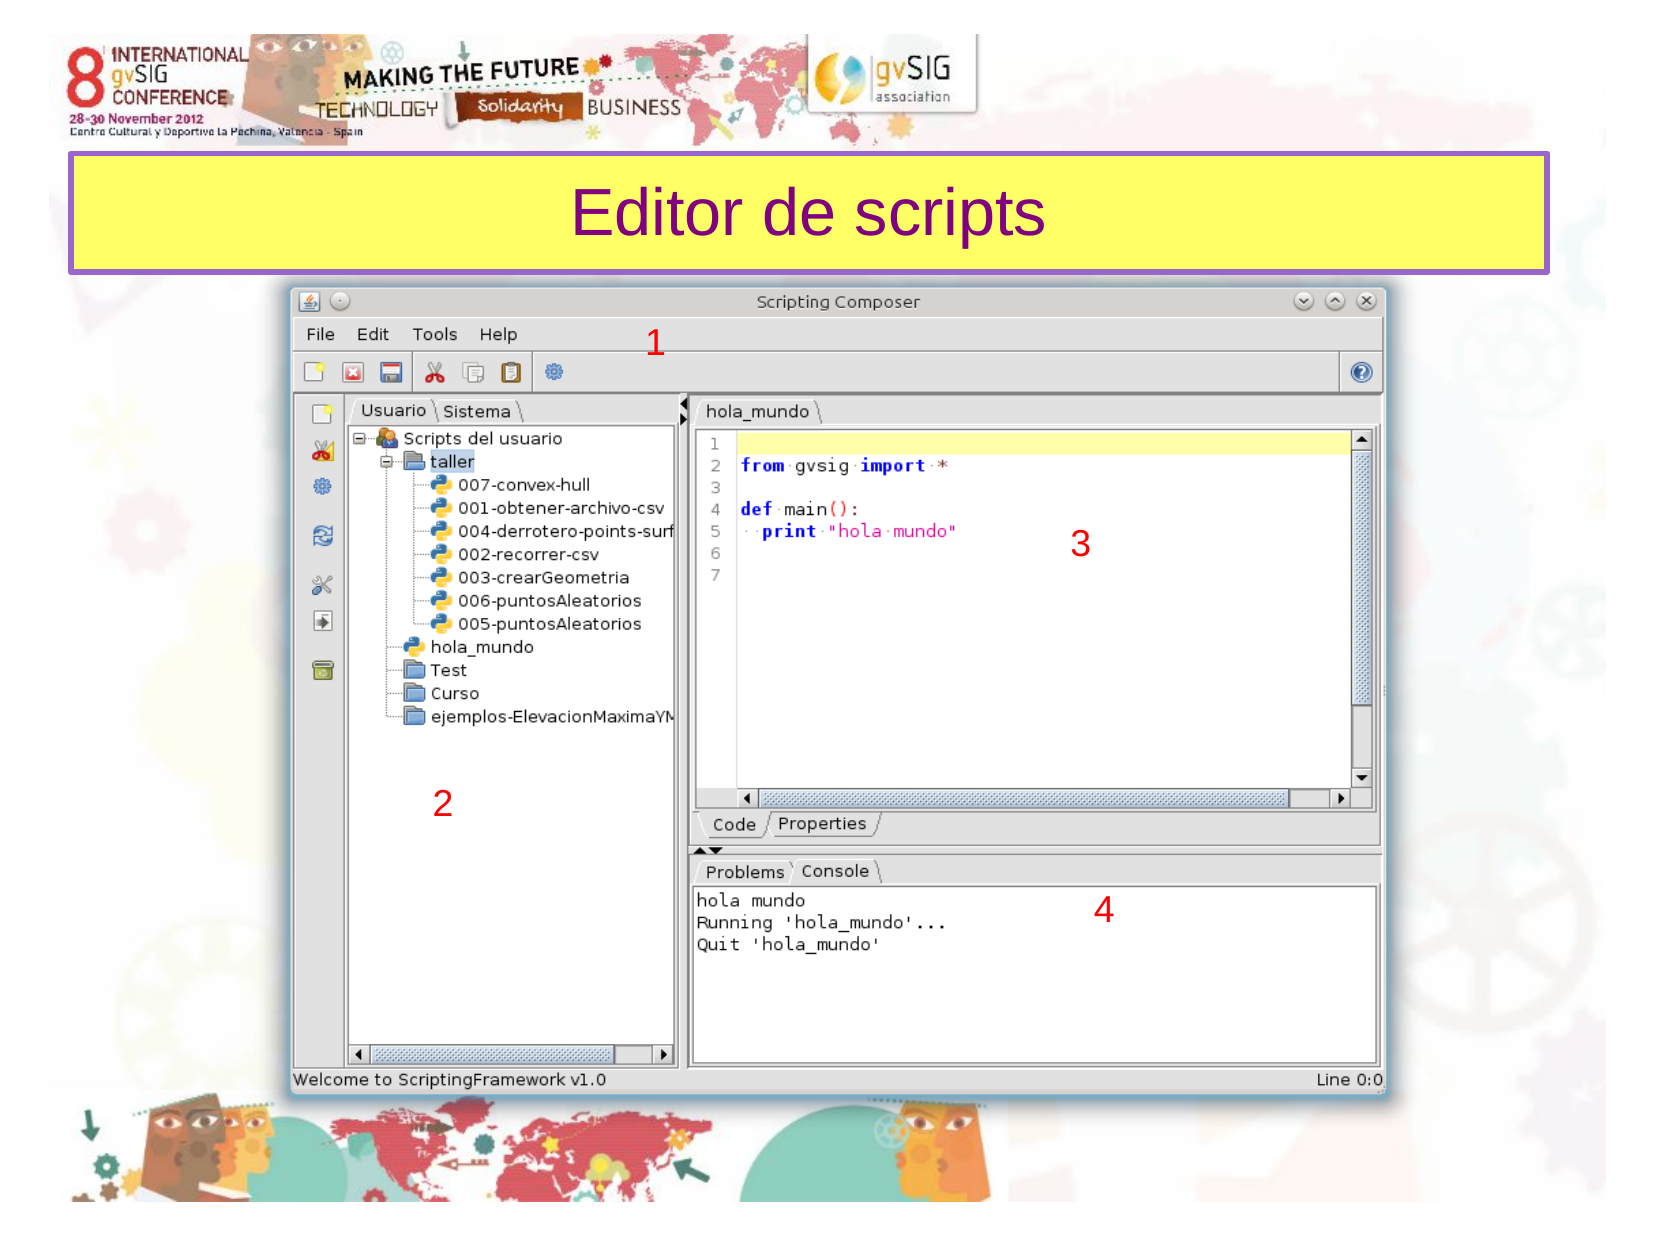

# Editor de scripts
1
3
2
4